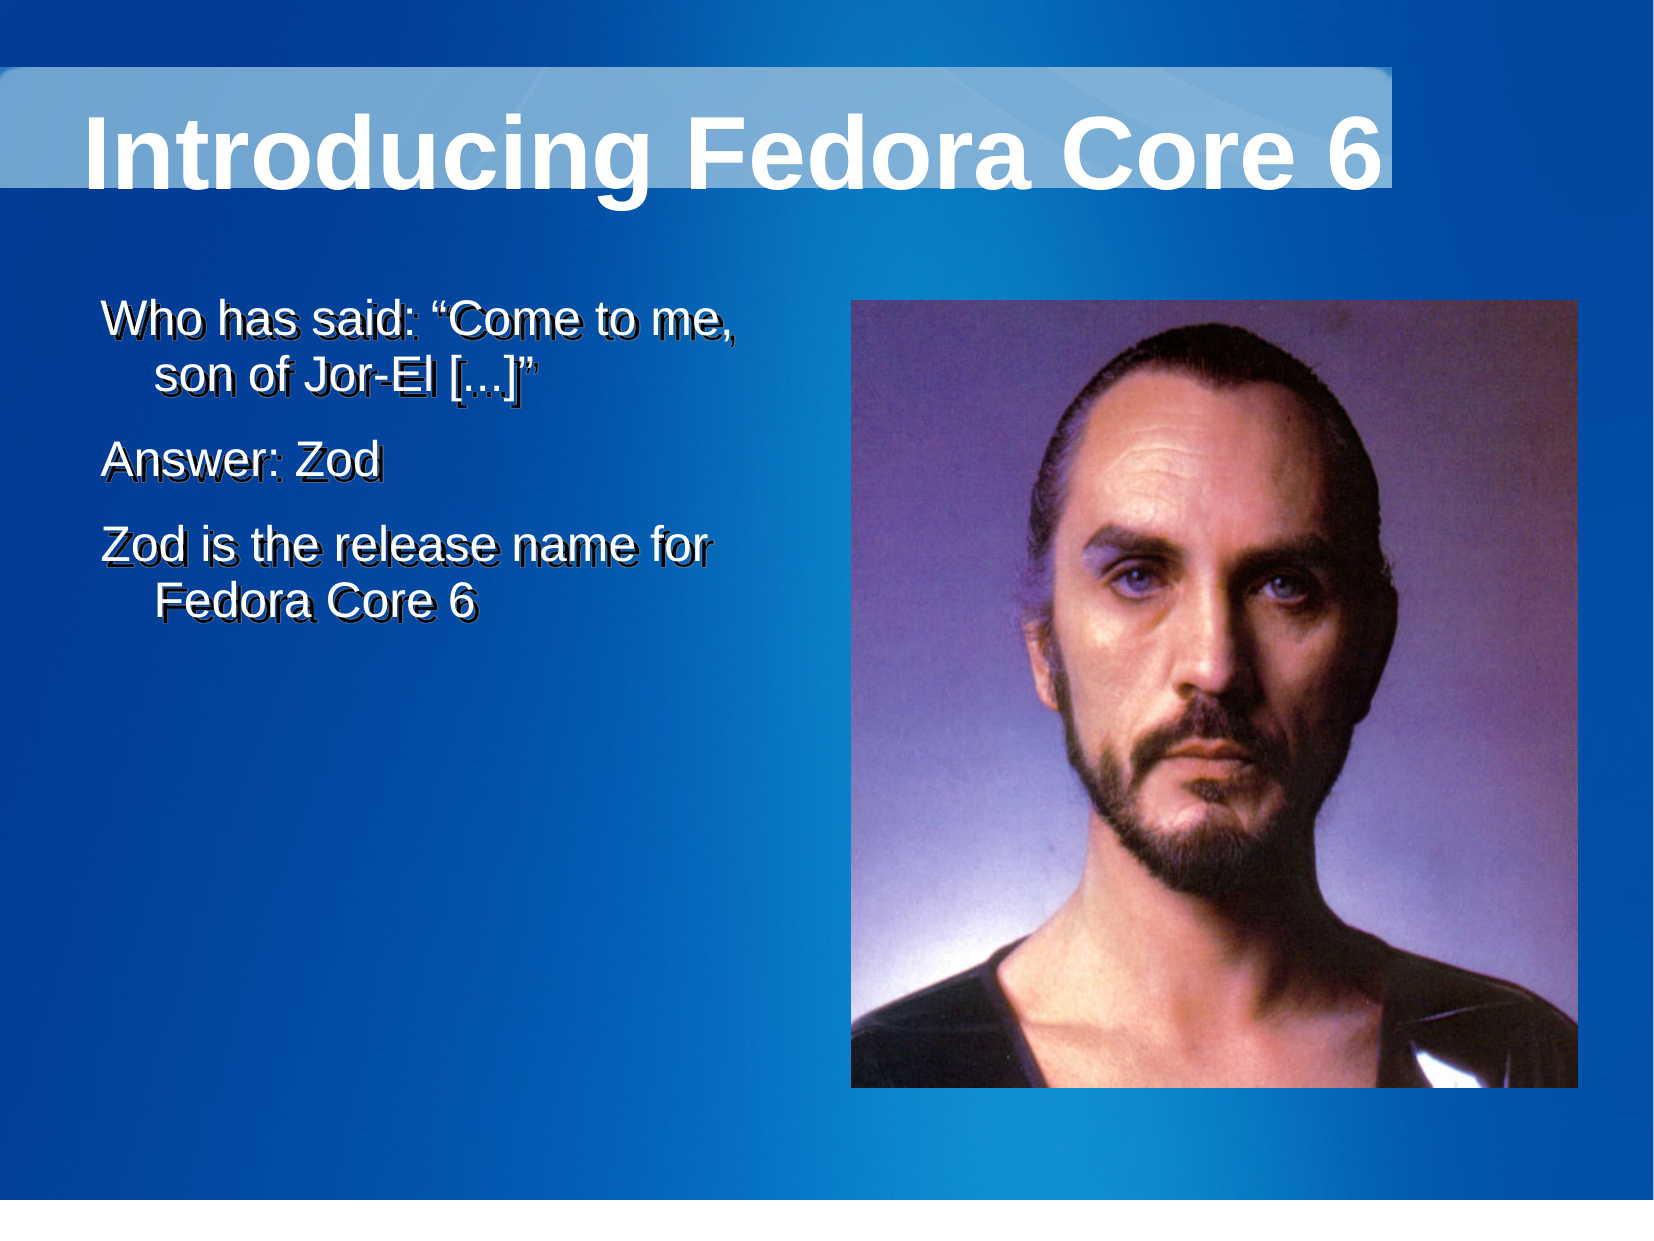

# Introducing Fedora Core 6
Who has said: “Come to me, son of Jor-El [...]”
Answer: Zod
Zod is the release name for Fedora Core 6